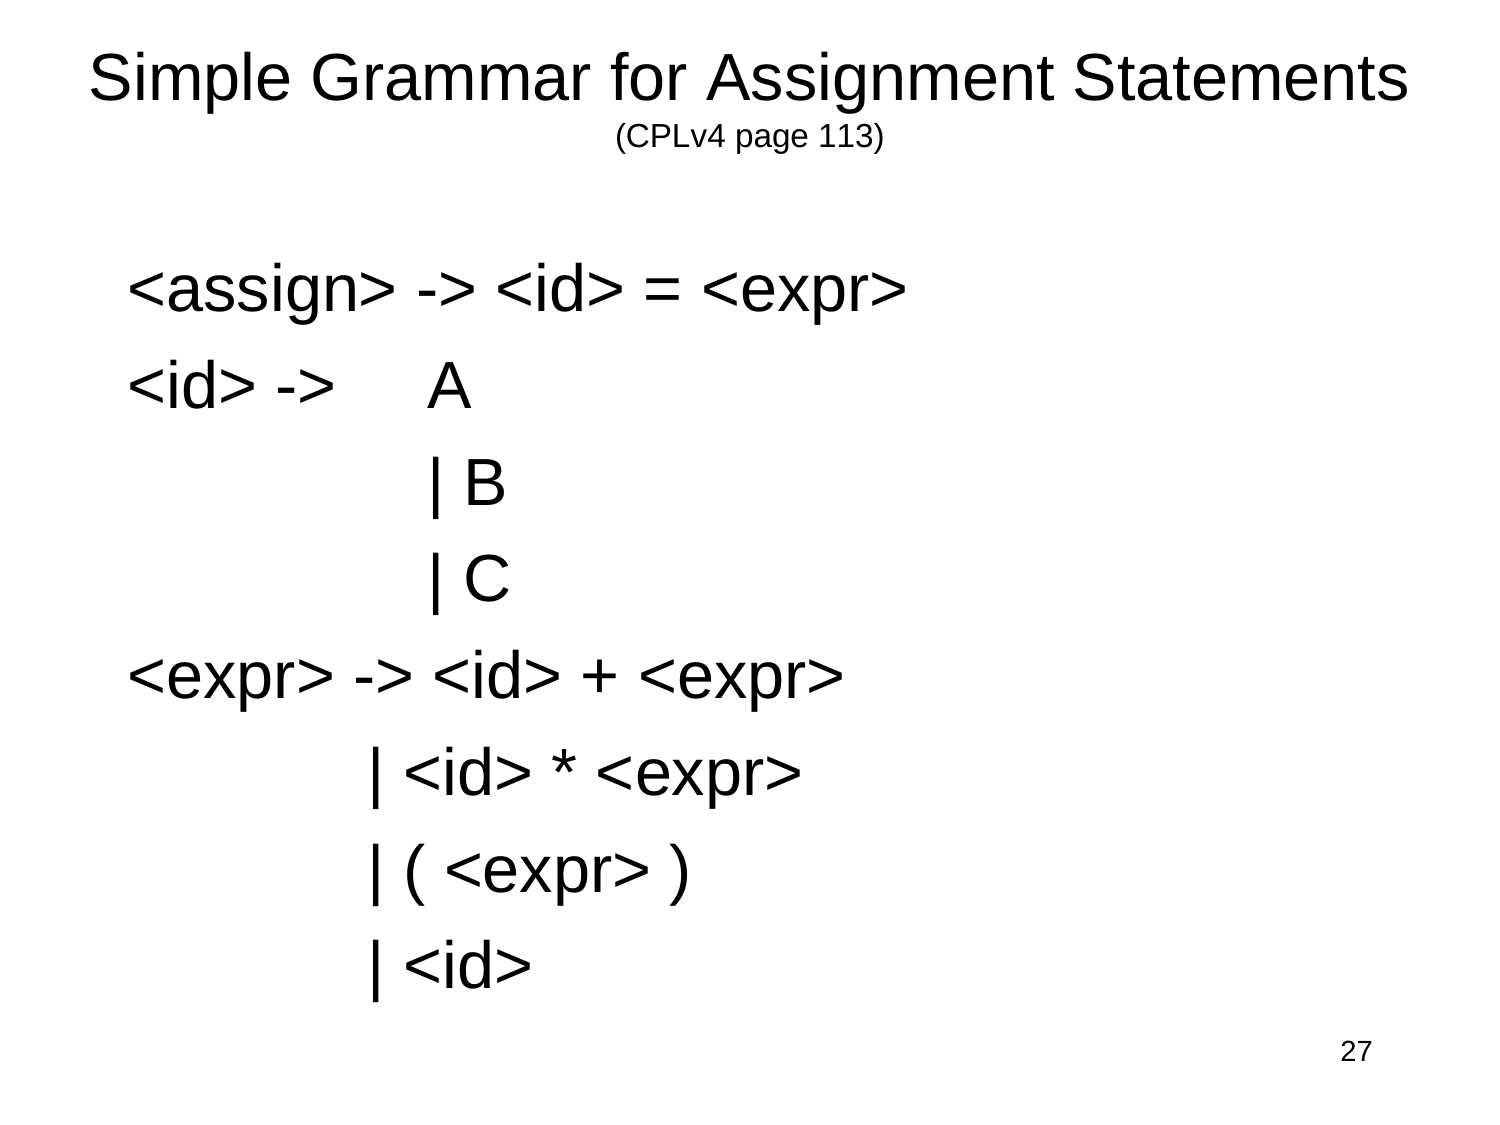

# Simple Grammar for Assignment Statements (CPLv4 page 113)
<assign> -> <id> = <expr>
<id> -> 	A
			| B
			| C
<expr> -> <id> + <expr>
 | <id> * <expr>
 | ( <expr> )
 | <id>